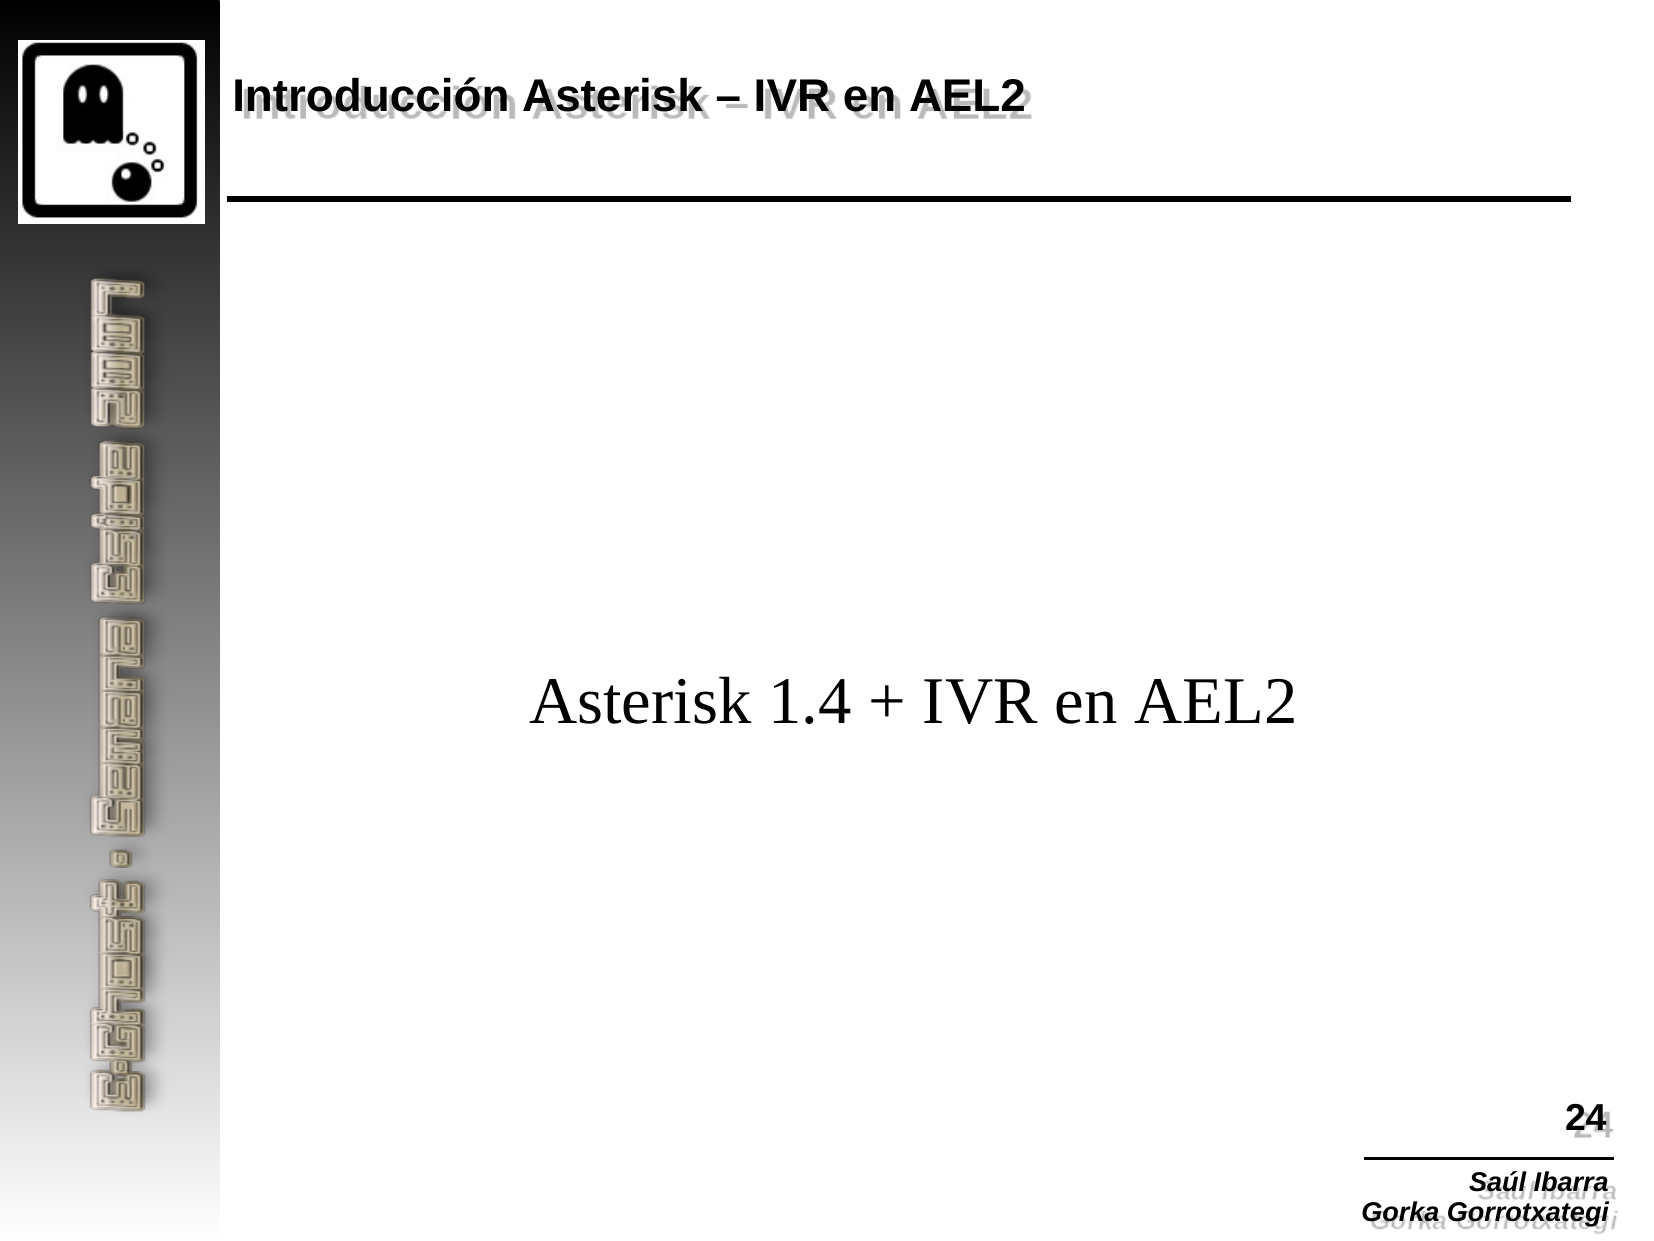

#
Asterisk 1.4 + IVR en AEL2